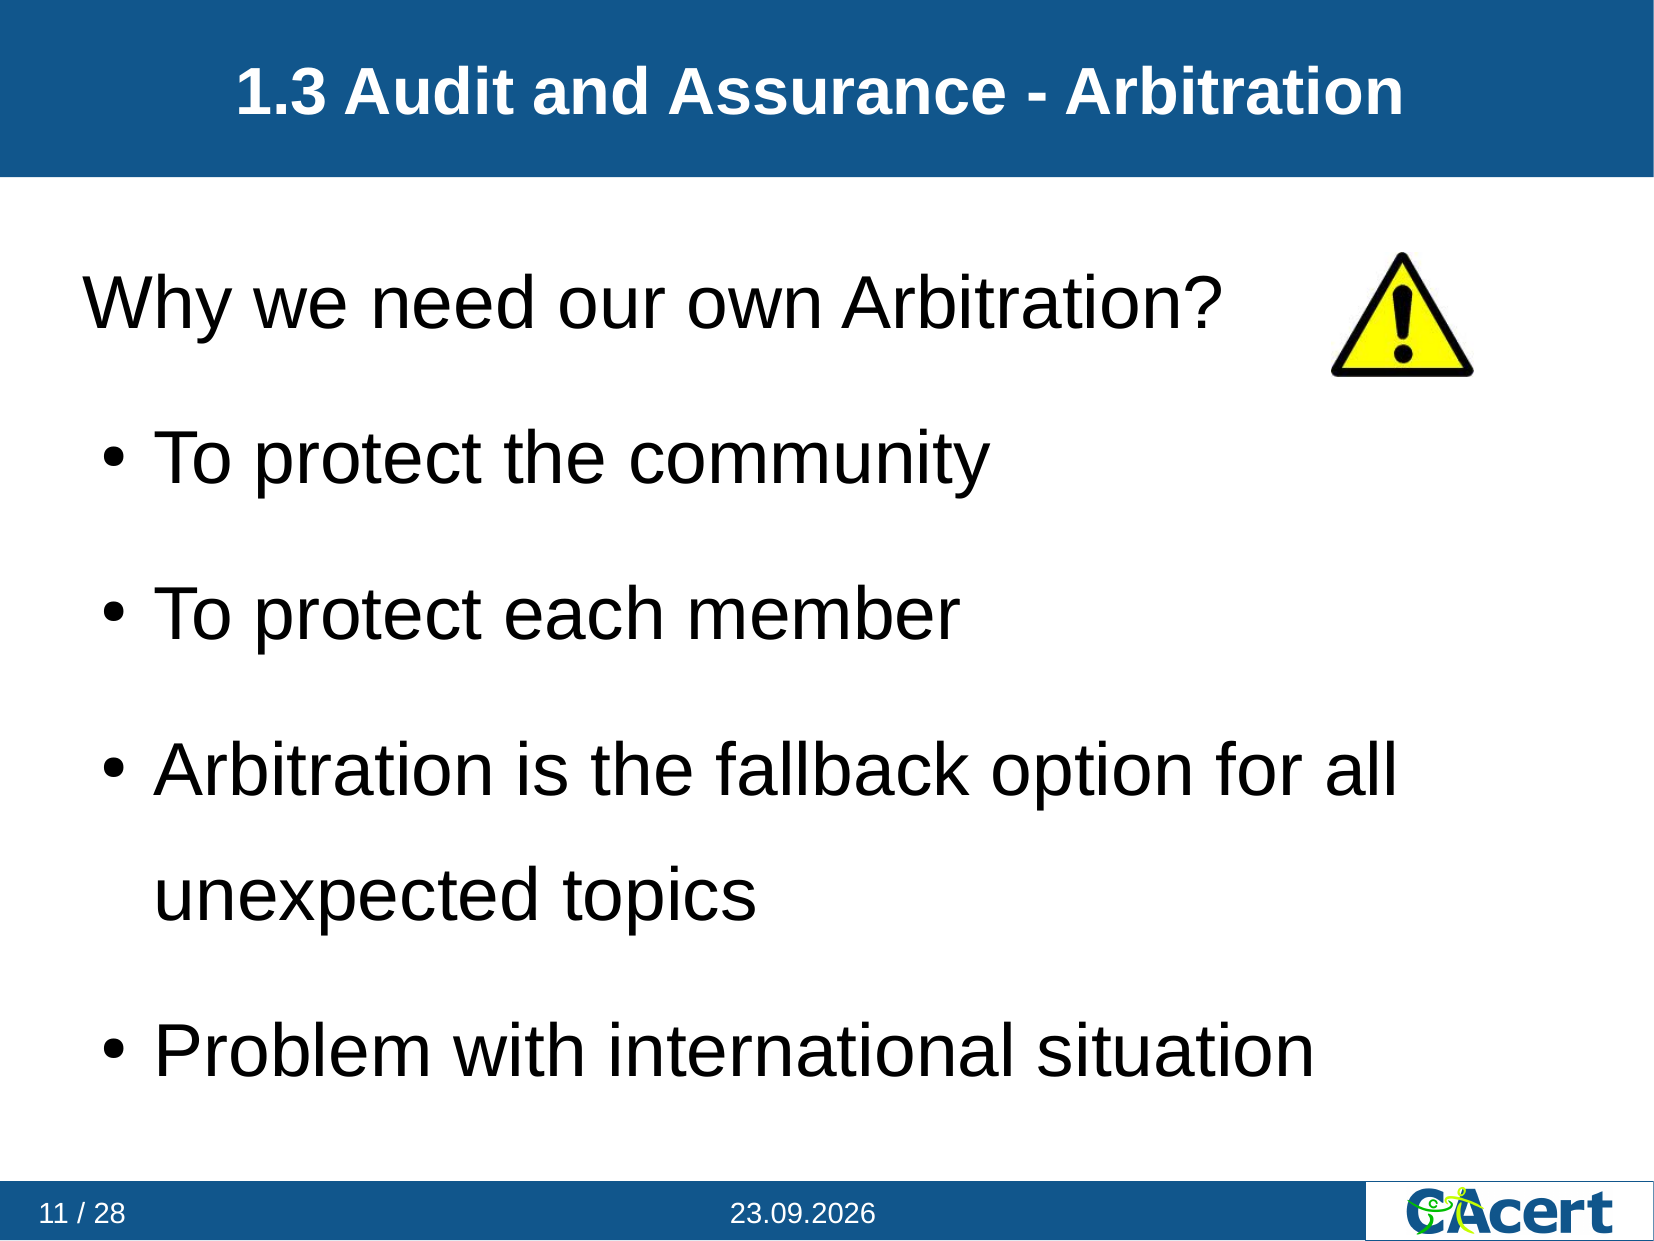

# 1.3 Audit and Assurance - Arbitration
Why we need our own Arbitration?
To protect the community
To protect each member
Arbitration is the fallback option for all unexpected topics
Problem with international situation